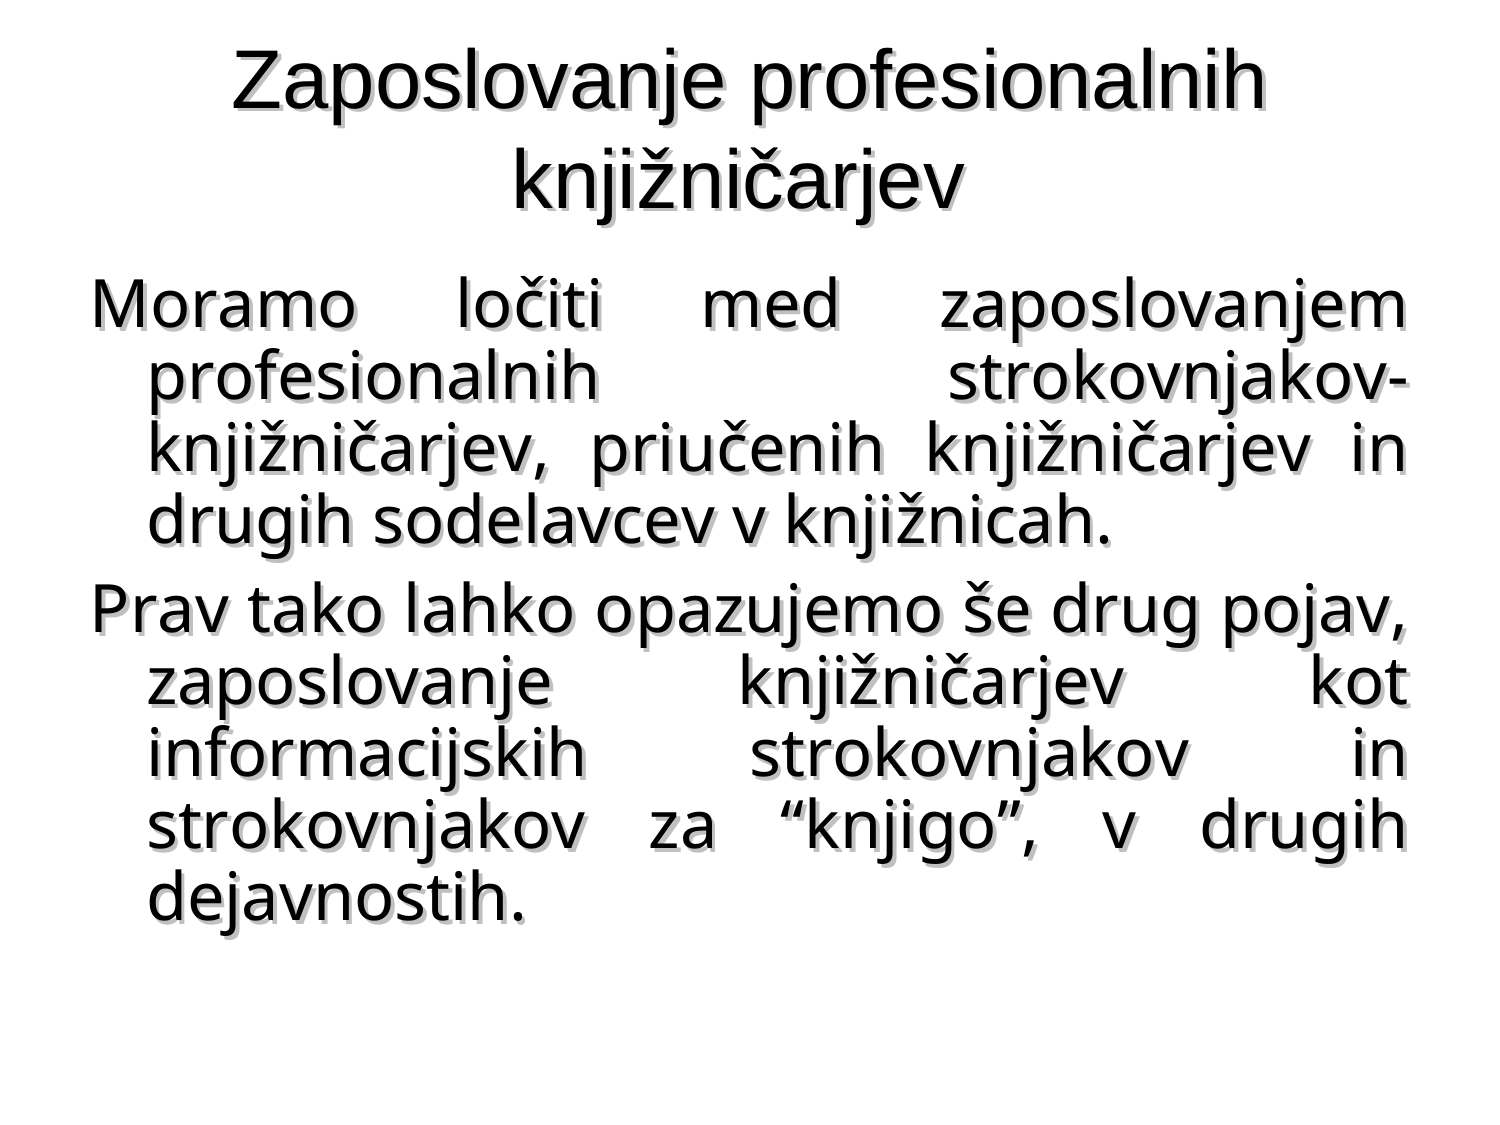

# Zaposlovanje profesionalnih knjižničarjev
Moramo ločiti med zaposlovanjem profesionalnih strokovnjakov- knjižničarjev, priučenih knjižničarjev in drugih sodelavcev v knjižnicah.
Prav tako lahko opazujemo še drug pojav, zaposlovanje knjižničarjev kot informacijskih strokovnjakov in strokovnjakov za “knjigo”, v drugih dejavnostih.
3
Oddelek za bibliotekarstvo, informacijsko znanost in knjigarstvo, Filozofska fakulteta